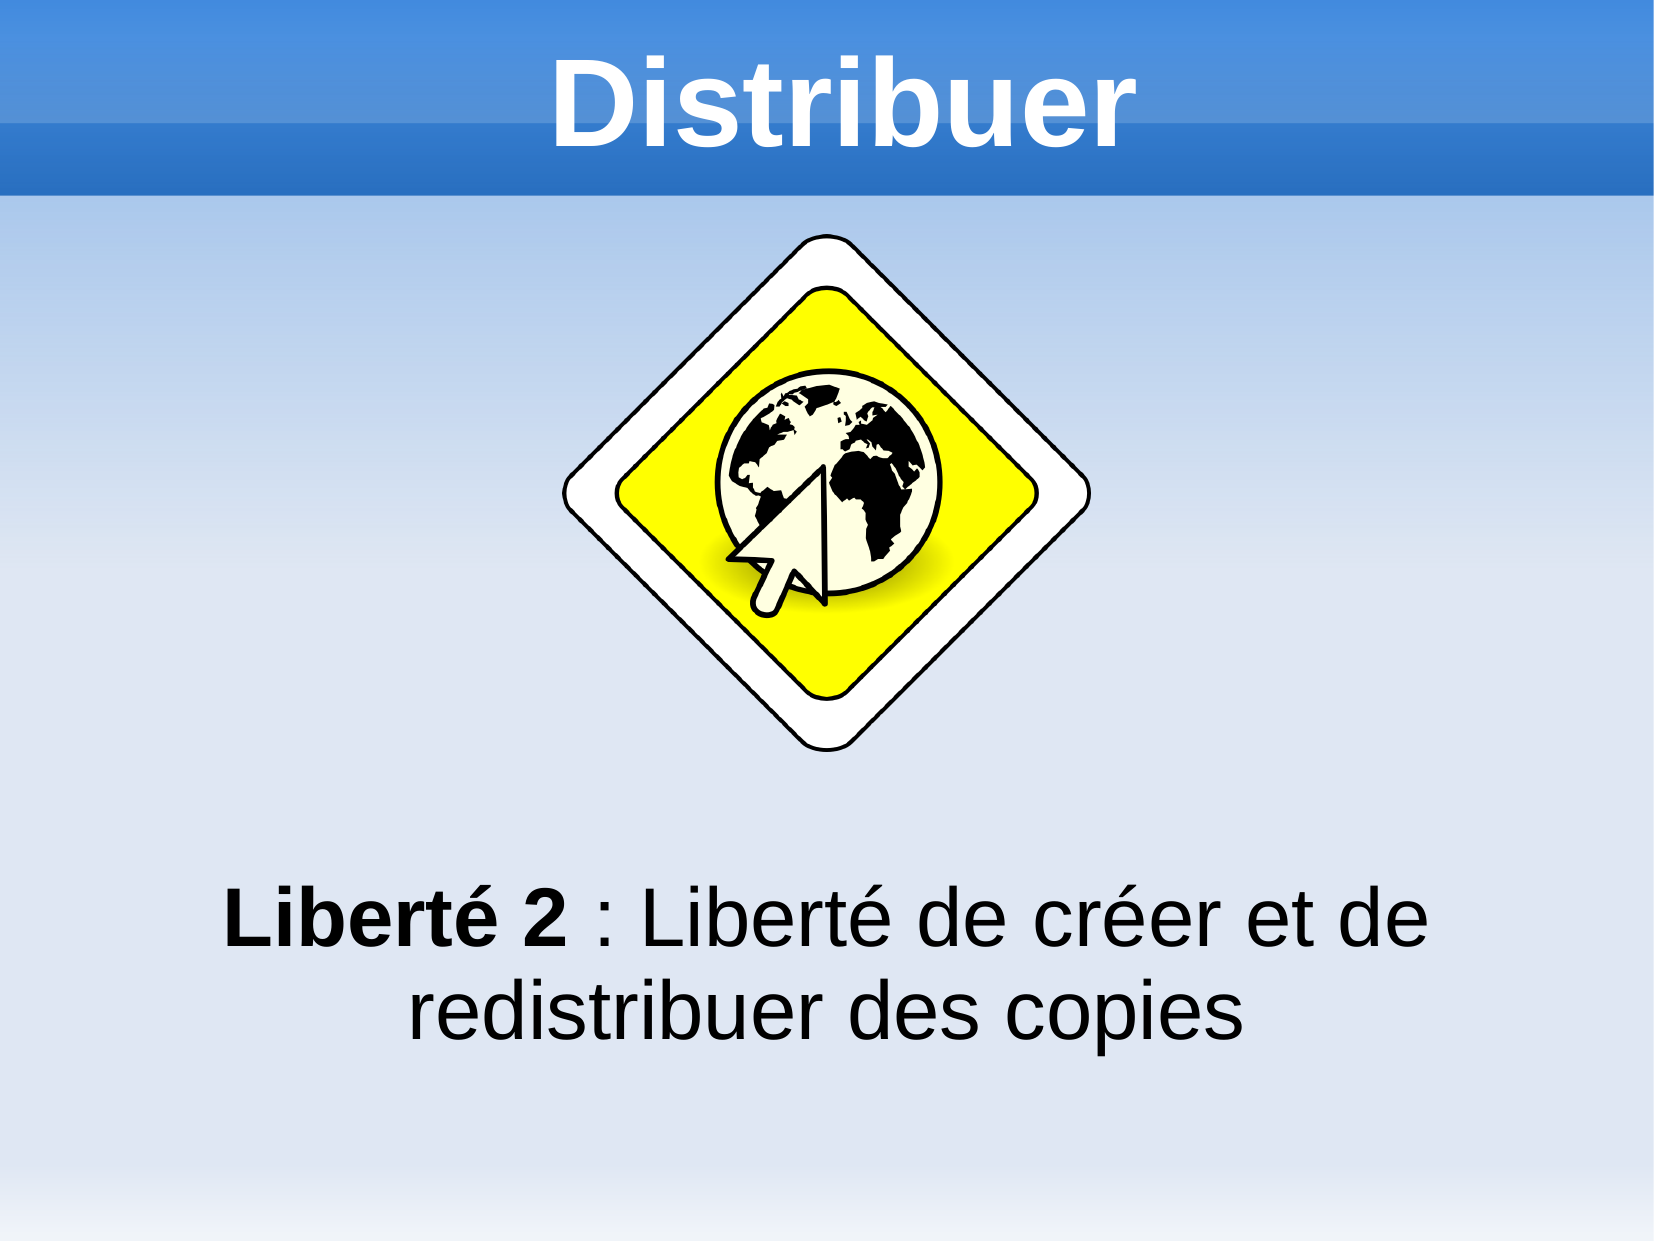

# Distribuer
Liberté 2 : Liberté de créer et de redistribuer des copies